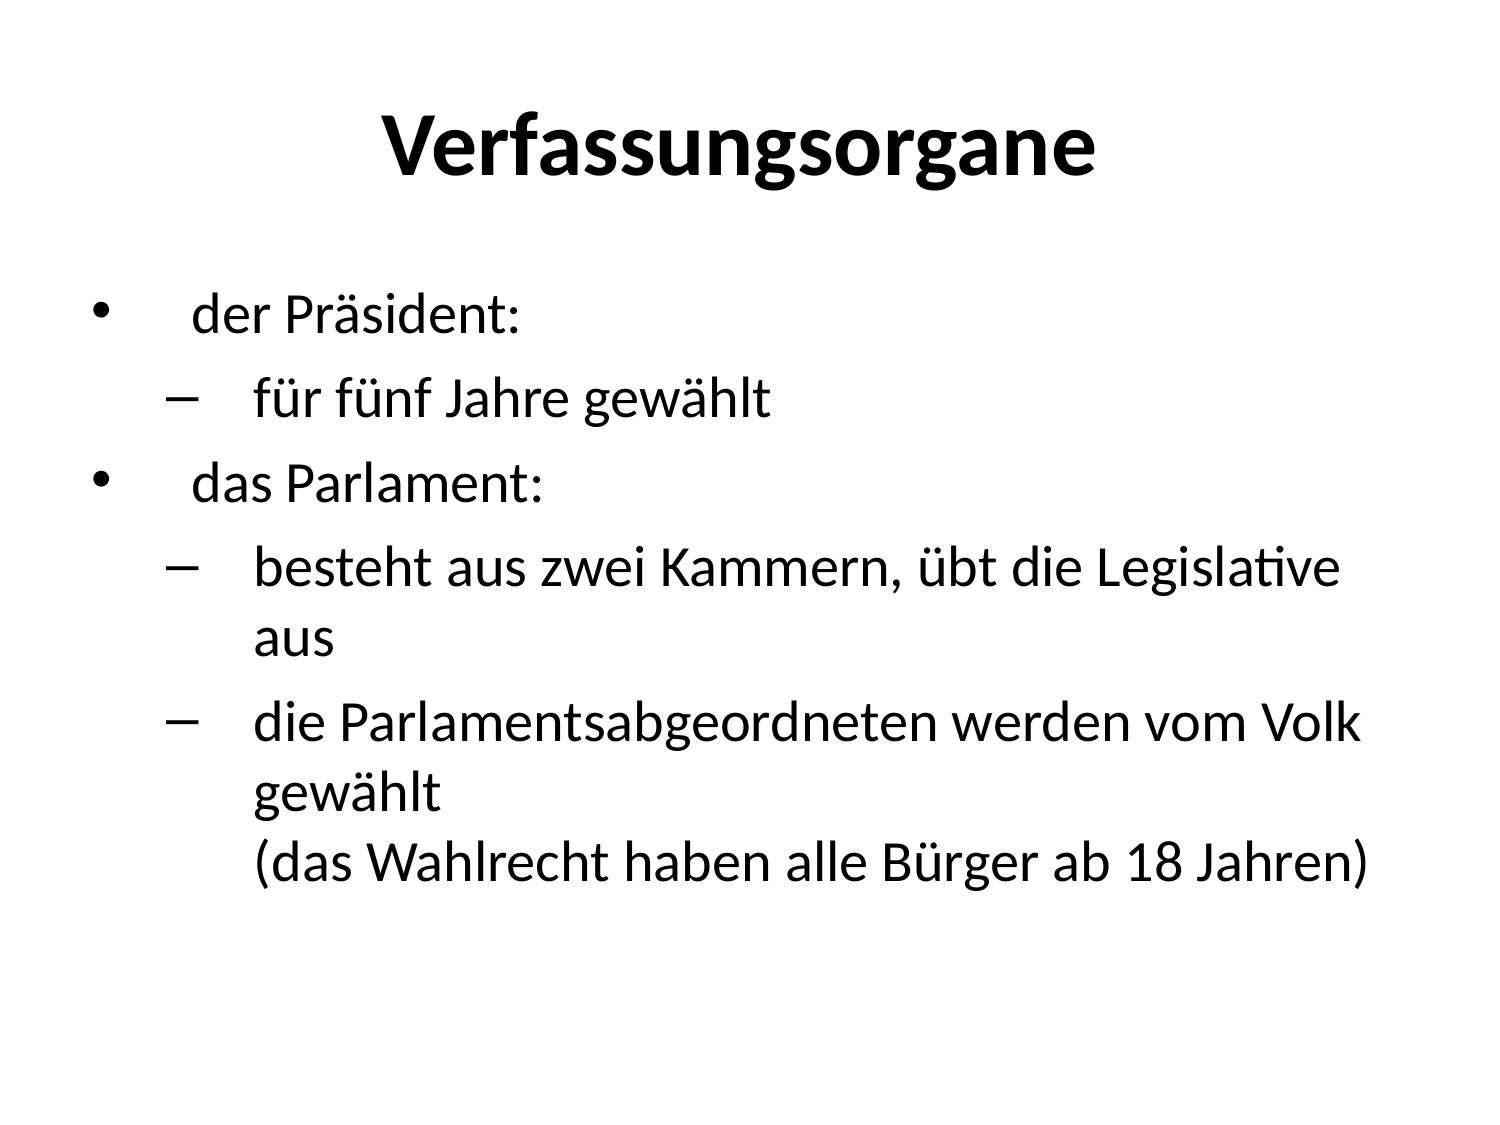

# Verfassungsorgane
der Präsident:
für fünf Jahre gewählt
das Parlament:
besteht aus zwei Kammern, übt die Legislative aus
die Parlamentsabgeordneten werden vom Volk gewählt
(das Wahlrecht haben alle Bürger ab 18 Jahren)